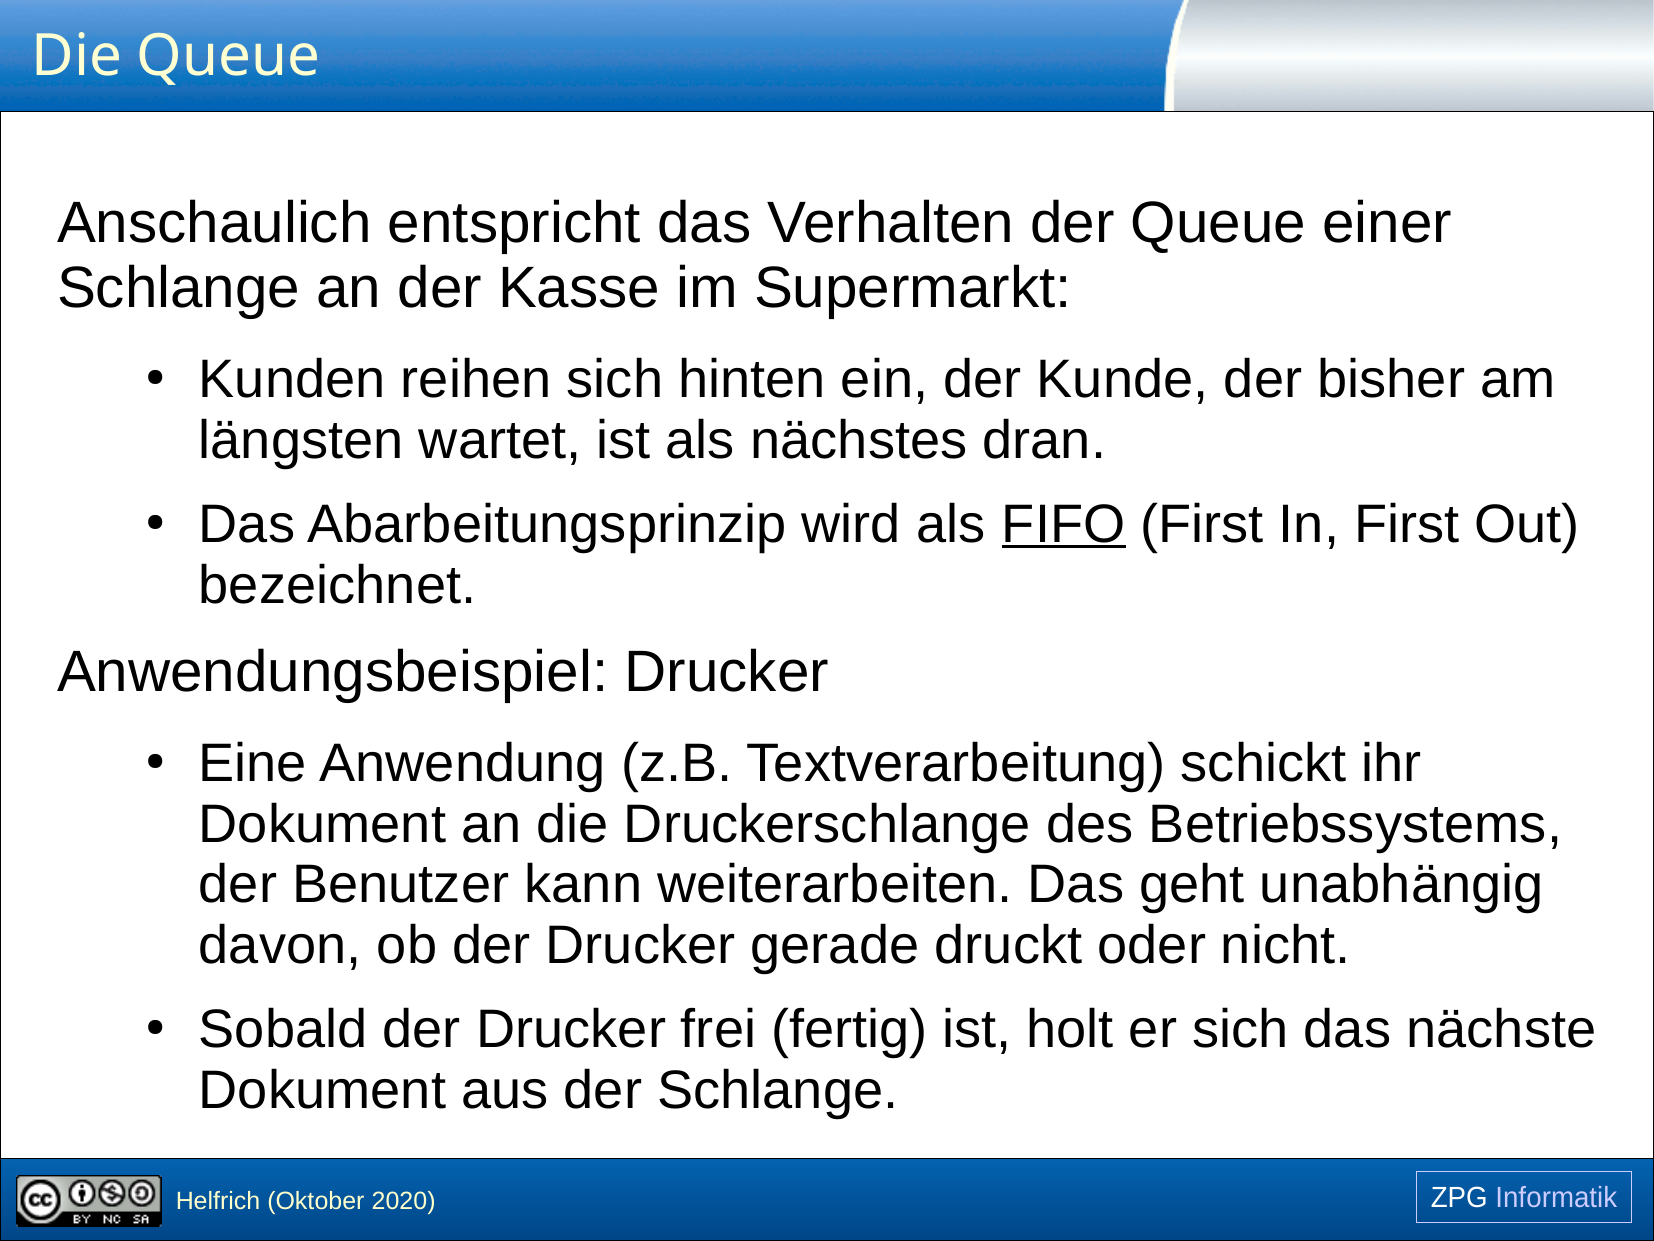

# Die Queue
Anschaulich entspricht das Verhalten der Queue einer Schlange an der Kasse im Supermarkt:
Kunden reihen sich hinten ein, der Kunde, der bisher am längsten wartet, ist als nächstes dran.
Das Abarbeitungsprinzip wird als FIFO (First In, First Out) bezeichnet.
Anwendungsbeispiel: Drucker
Eine Anwendung (z.B. Textverarbeitung) schickt ihr Dokument an die Druckerschlange des Betriebssystems, der Benutzer kann weiterarbeiten. Das geht unabhängig davon, ob der Drucker gerade druckt oder nicht.
Sobald der Drucker frei (fertig) ist, holt er sich das nächste Dokument aus der Schlange.